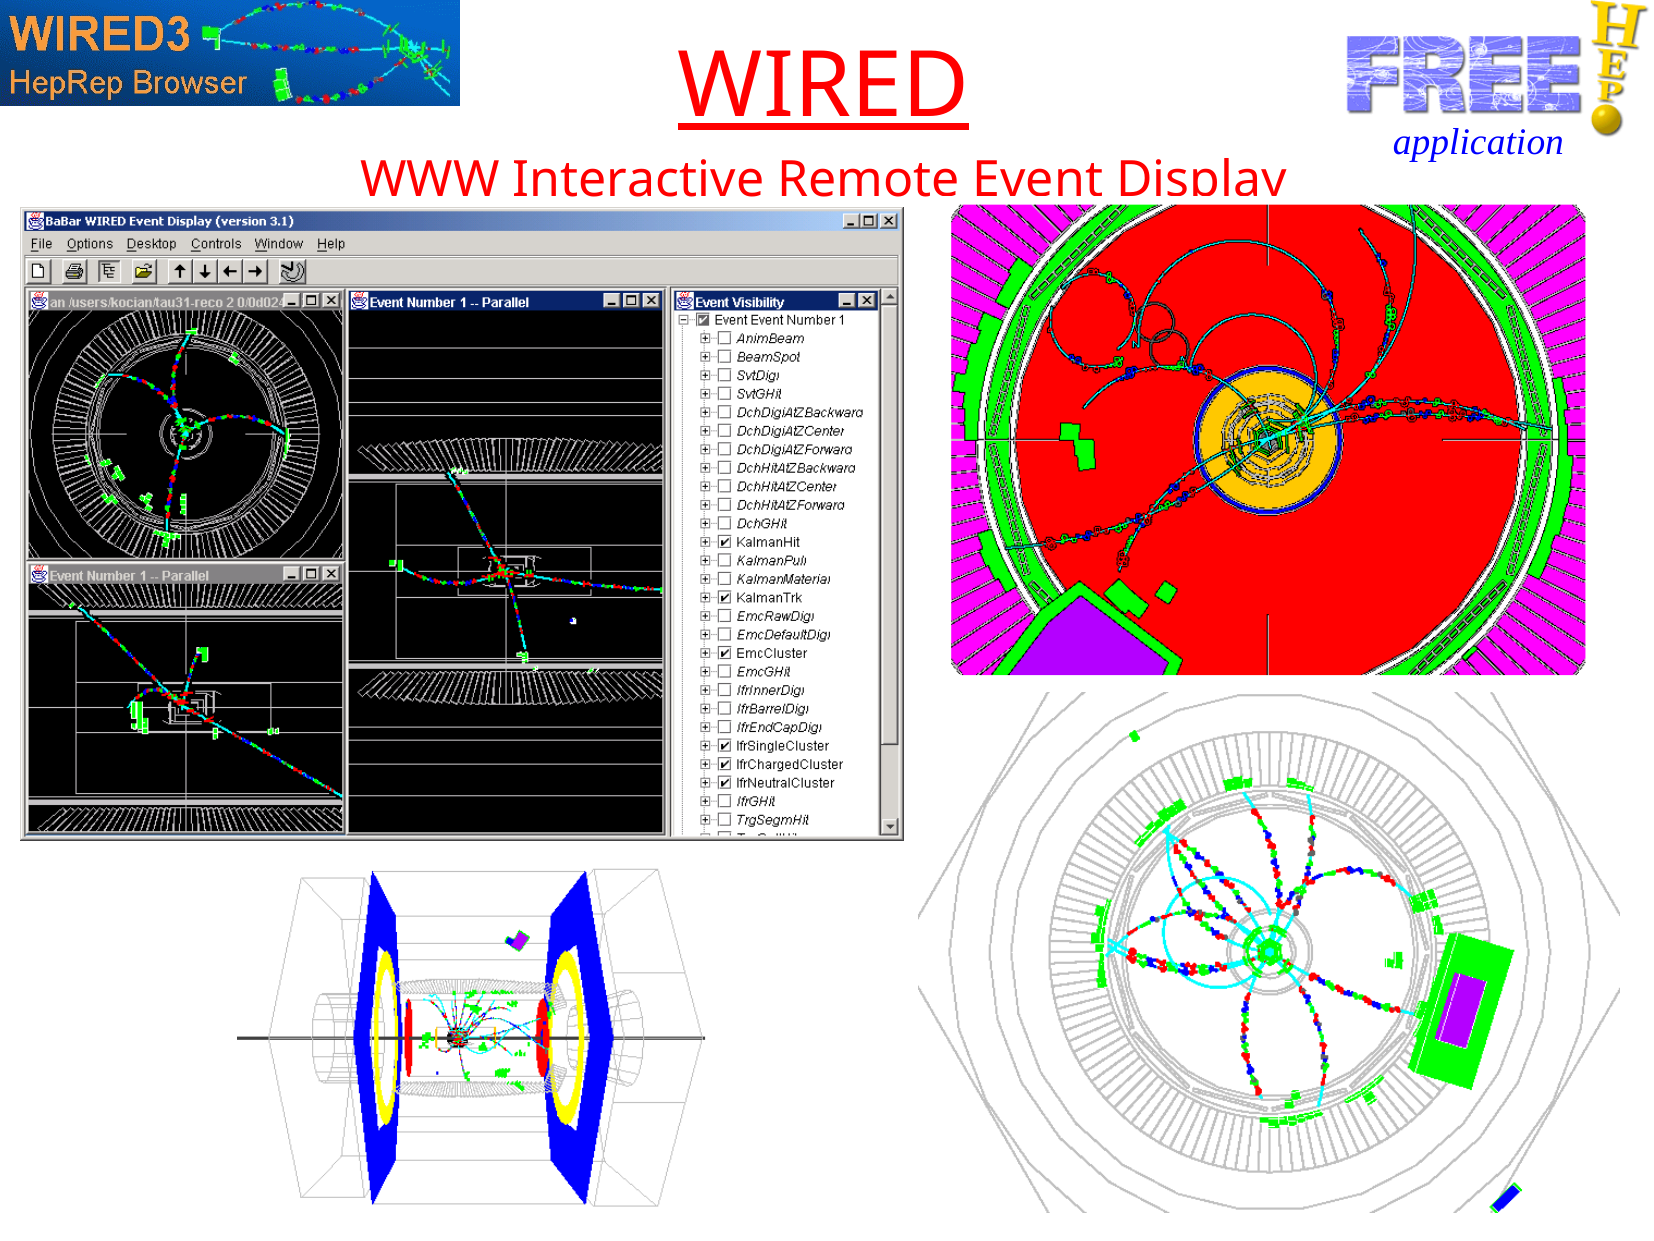

# WIRED WWW Interactive Remote Event Display
application